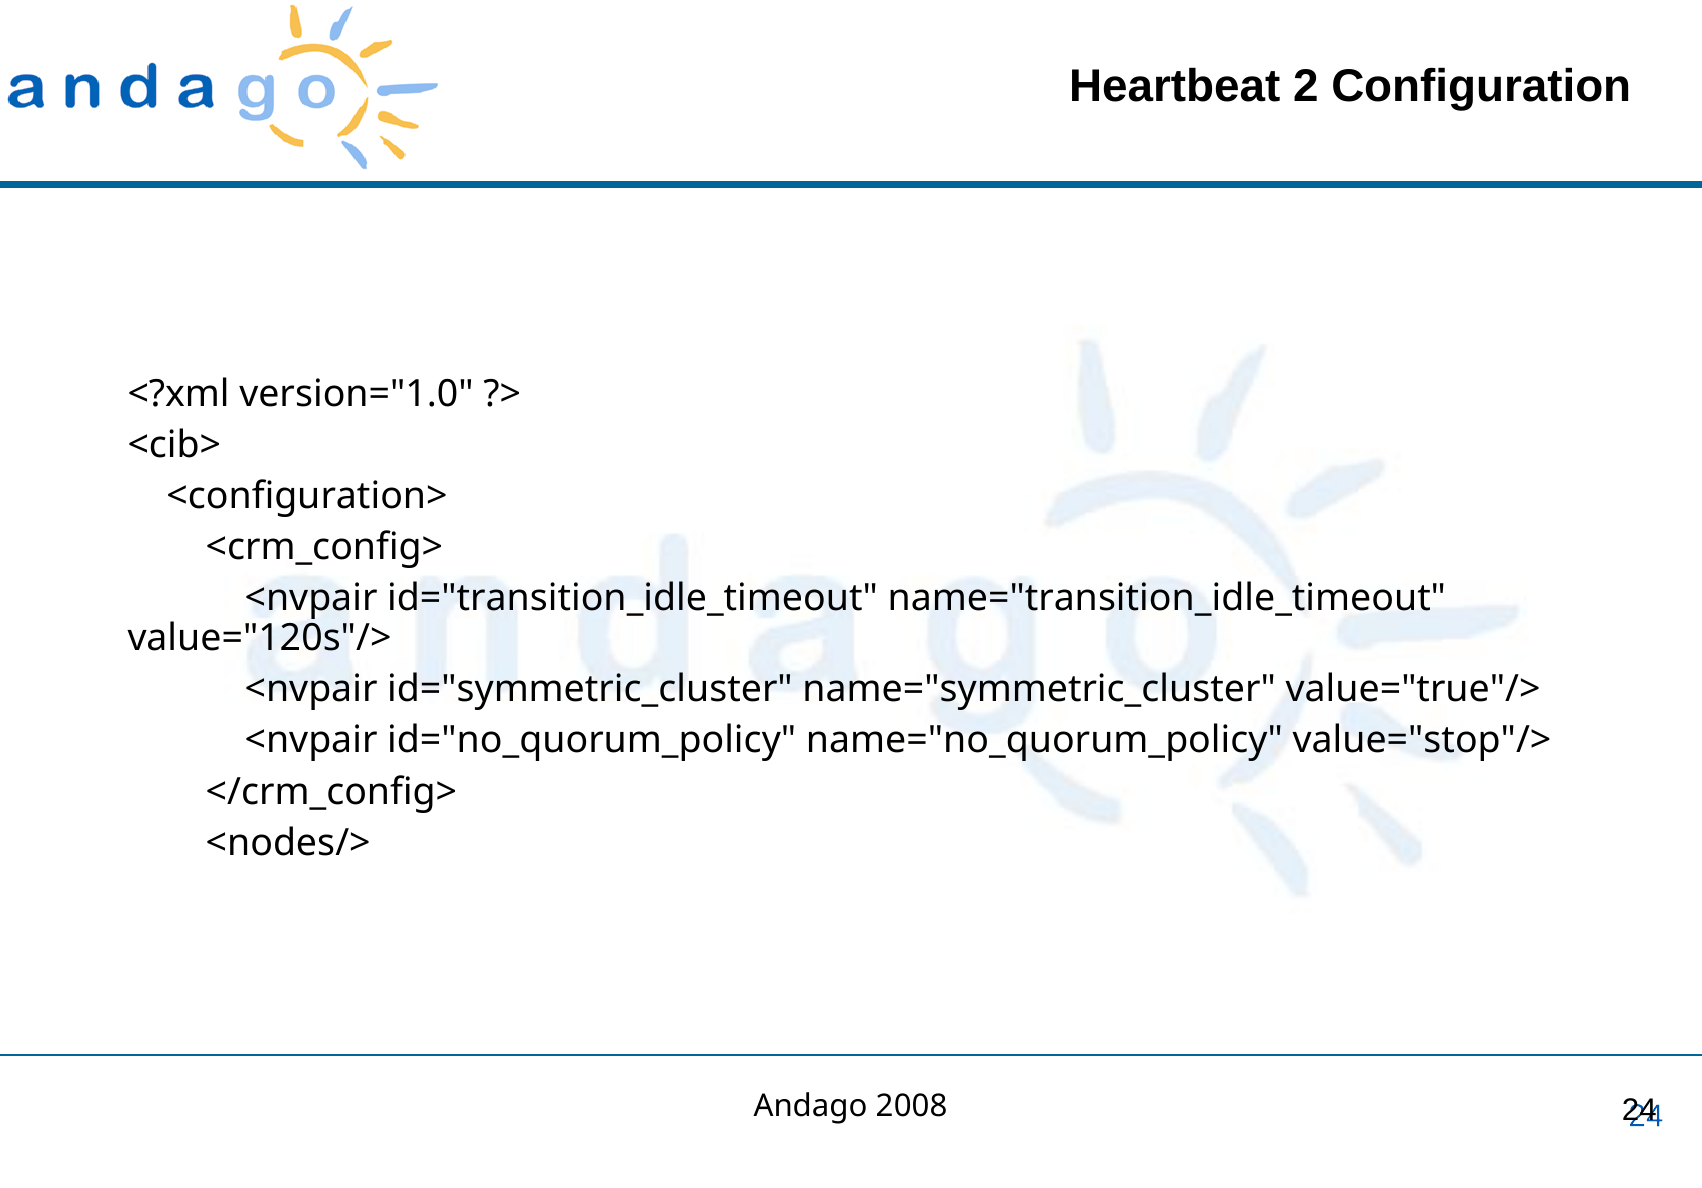

# Heartbeat 2 Configuration
<?xml version="1.0" ?>
<cib>
 <configuration>
 <crm_config>
 <nvpair id="transition_idle_timeout" name="transition_idle_timeout" value="120s"/>
 <nvpair id="symmetric_cluster" name="symmetric_cluster" value="true"/>
 <nvpair id="no_quorum_policy" name="no_quorum_policy" value="stop"/>
 </crm_config>
 <nodes/>